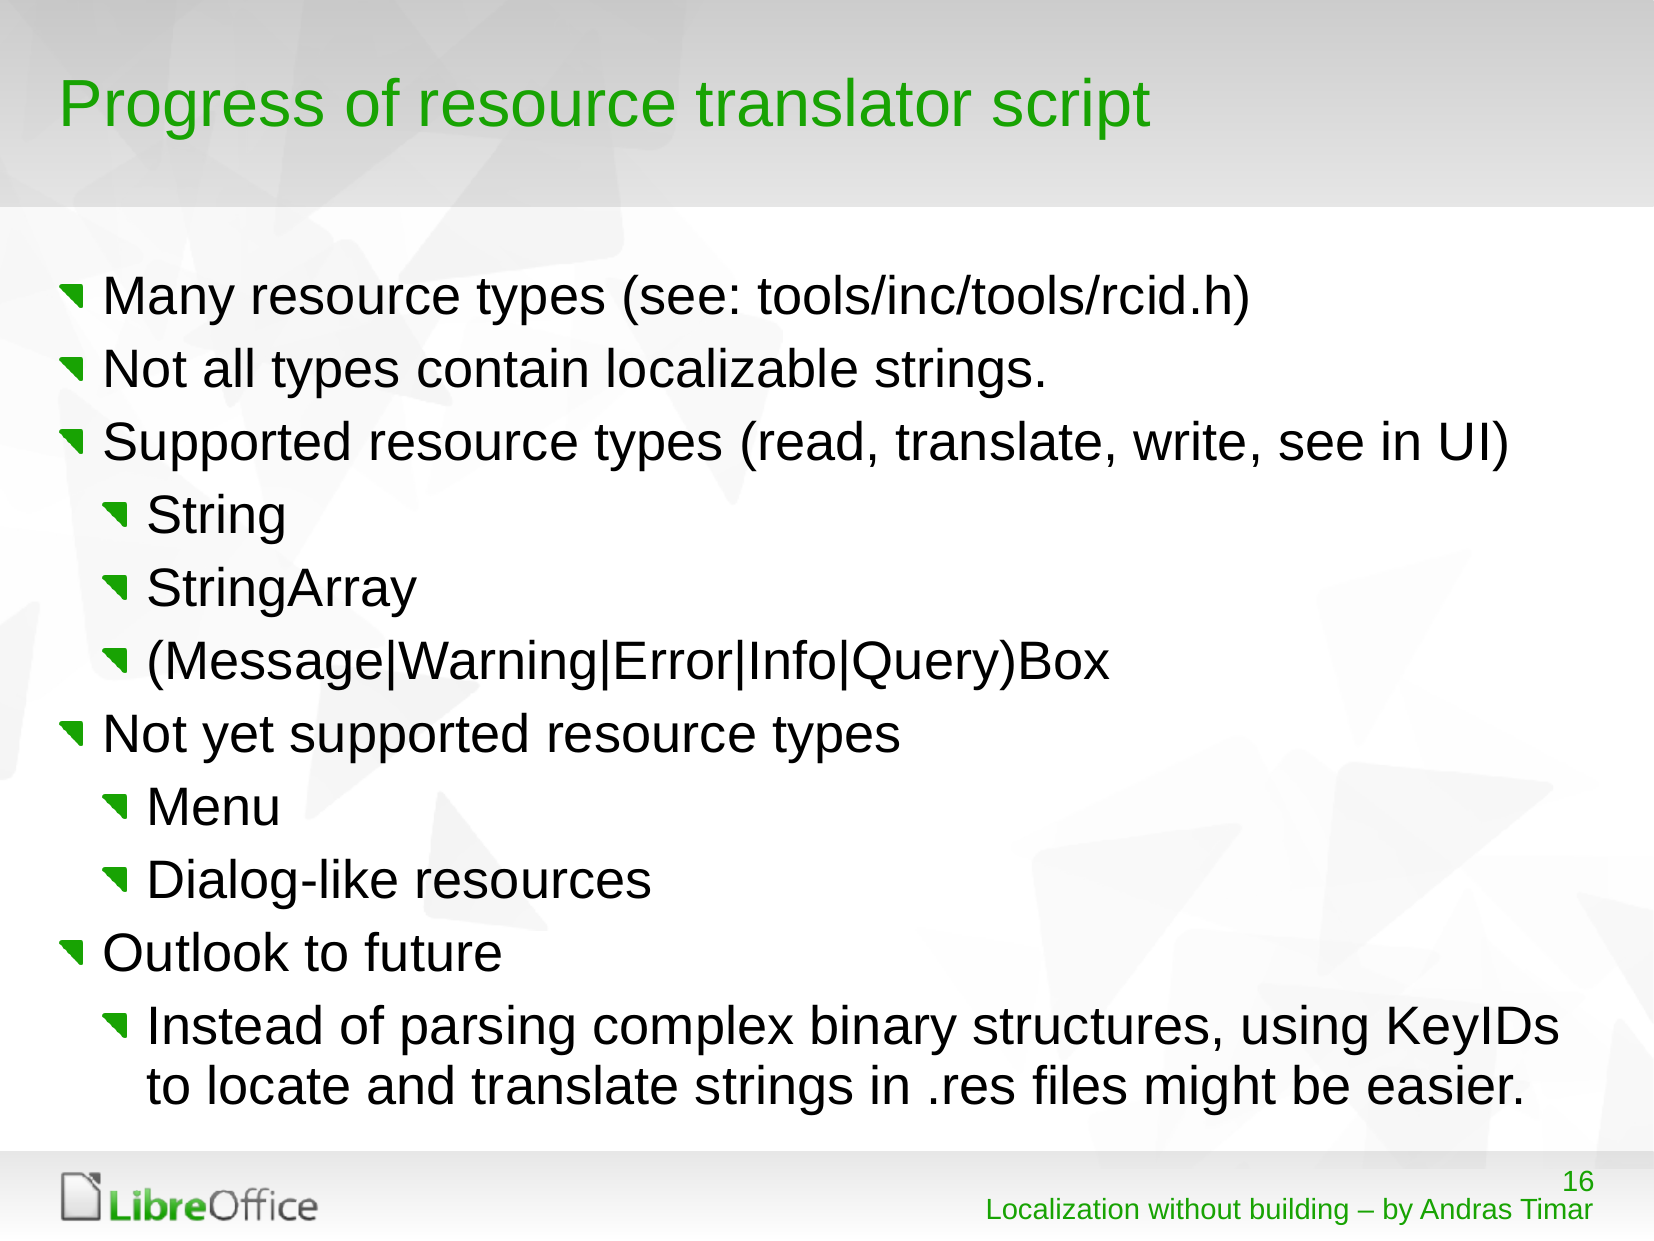

# Progress of resource translator script
Many resource types (see: tools/inc/tools/rcid.h)
Not all types contain localizable strings.
Supported resource types (read, translate, write, see in UI)
String
StringArray
(Message|Warning|Error|Info|Query)Box
Not yet supported resource types
Menu
Dialog-like resources
Outlook to future
Instead of parsing complex binary structures, using KeyIDs to locate and translate strings in .res files might be easier.
16
Localization without building – by Andras Timar